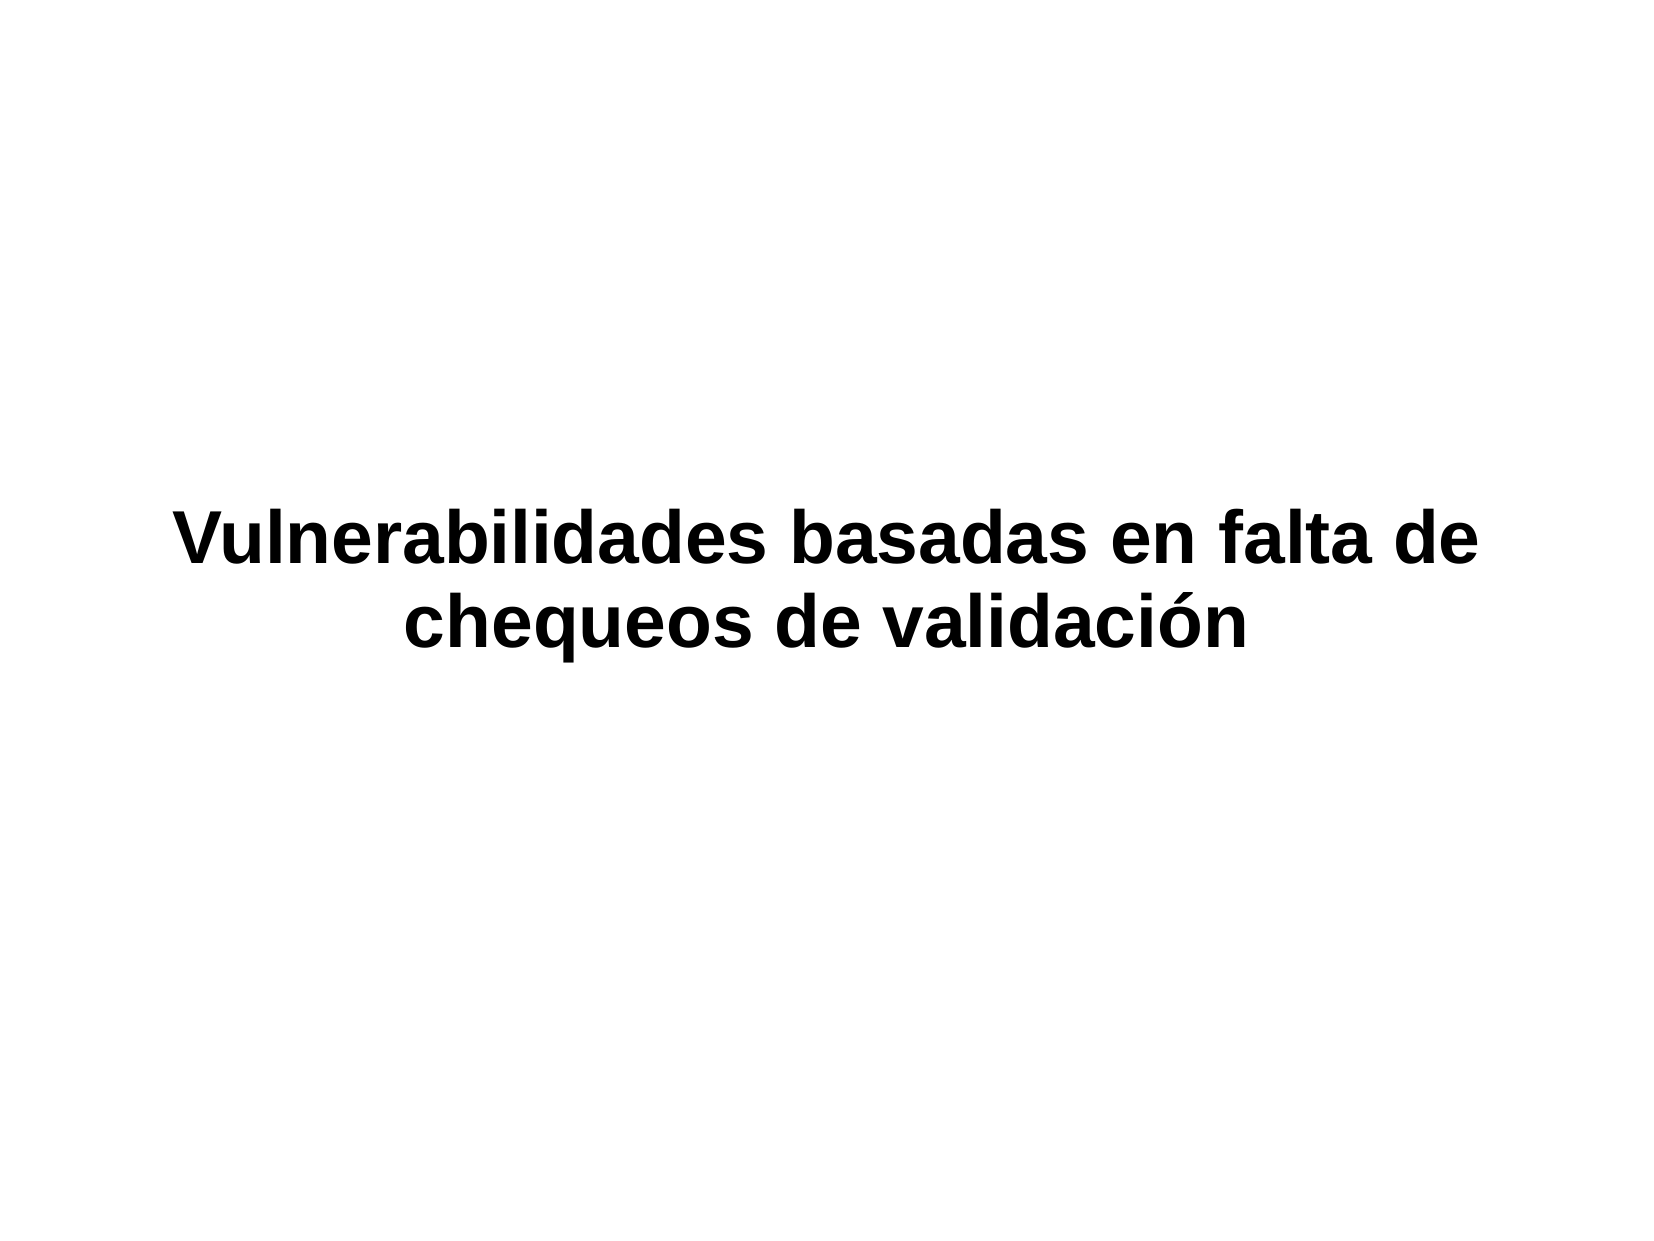

# Vulnerabilidades basadas en falta de chequeos de validación